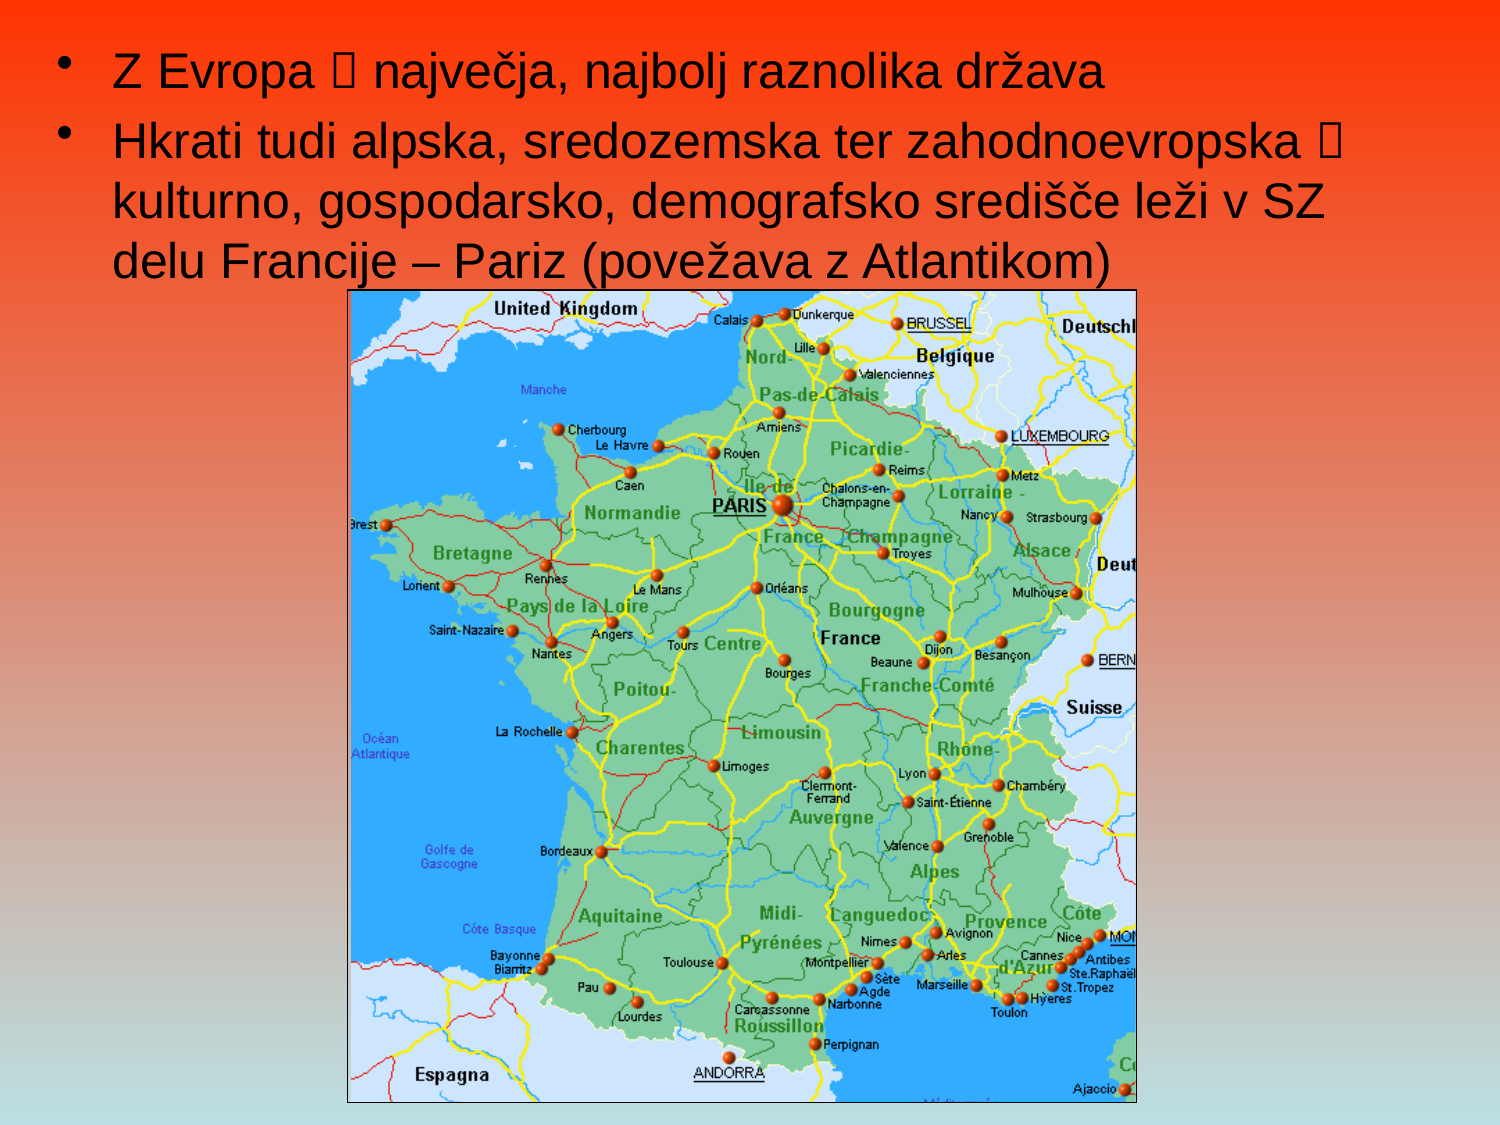

# Z Evropa  največja, najbolj raznolika država
Hkrati tudi alpska, sredozemska ter zahodnoevropska  kulturno, gospodarsko, demografsko središče leži v SZ delu Francije – Pariz (povežava z Atlantikom)